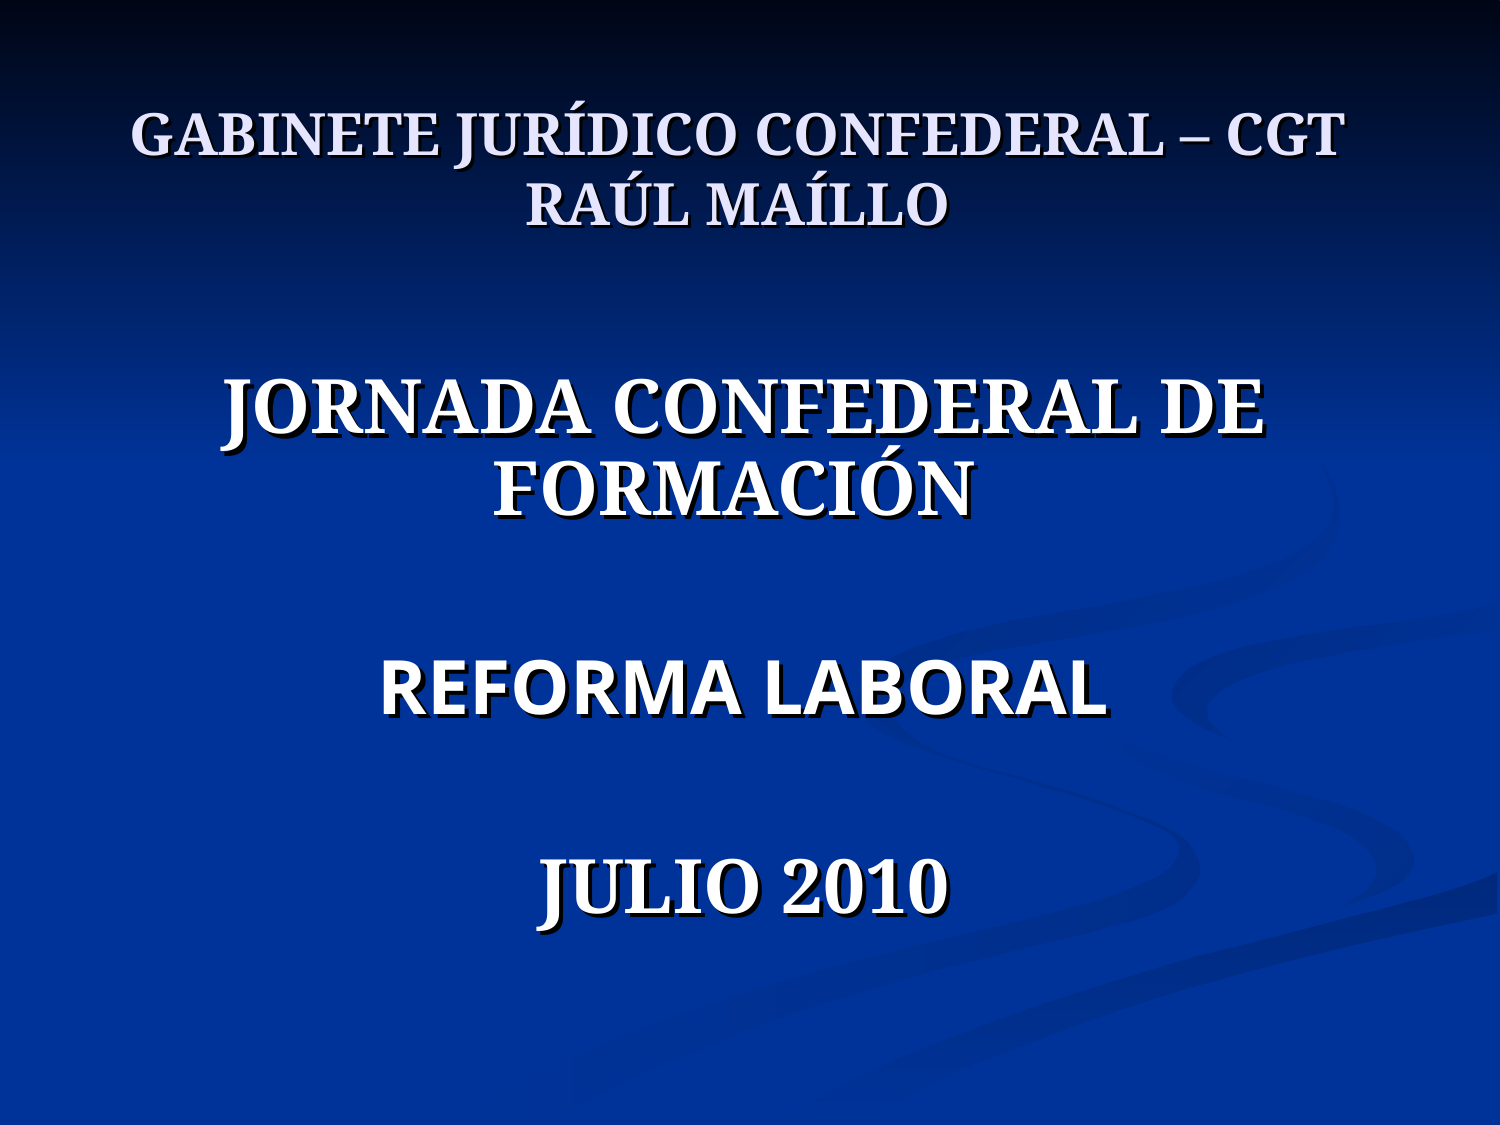

# GABINETE JURÍDICO CONFEDERAL – CGT RAÚL MAÍLLO
JORNADA CONFEDERAL DE FORMACIÓN
REFORMA LABORAL
JULIO 2010